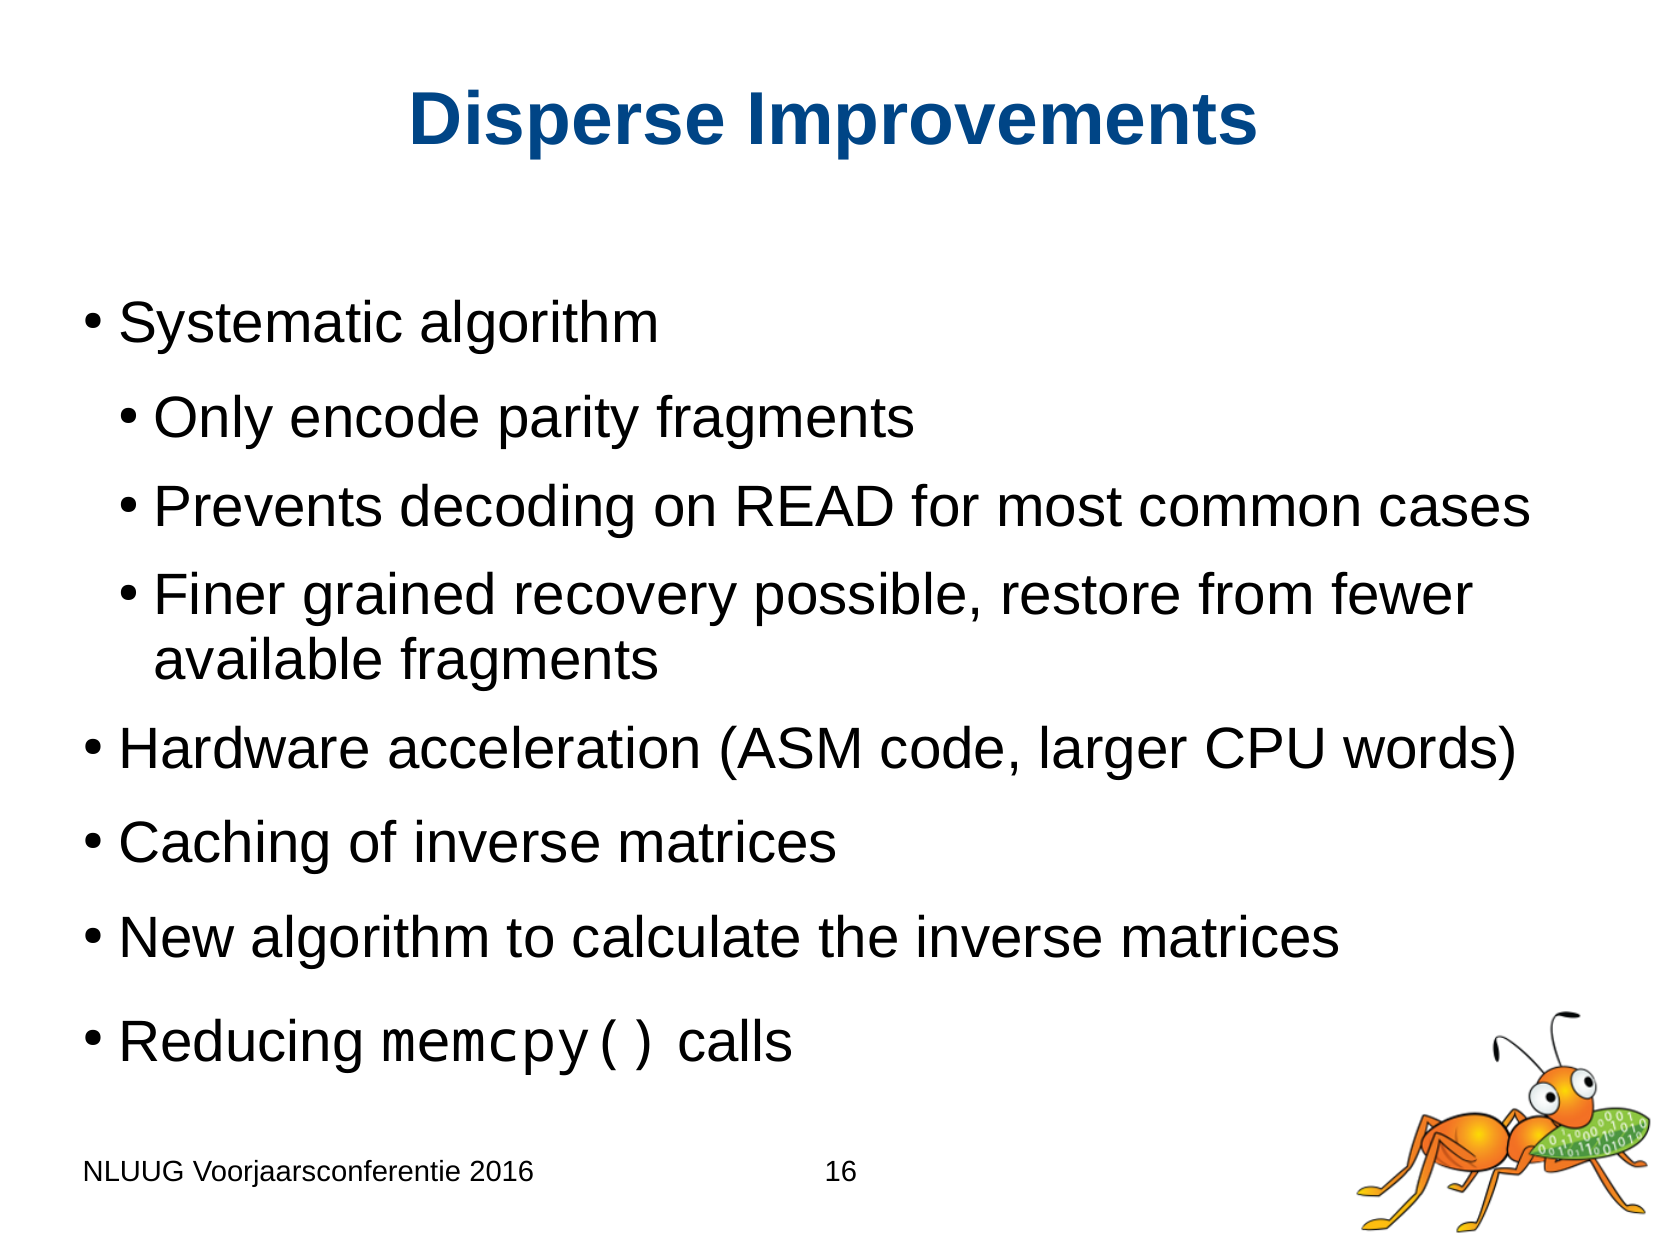

Disperse Improvements
# Systematic algorithm
Only encode parity fragments
Prevents decoding on READ for most common cases
Finer grained recovery possible, restore from fewer available fragments
Hardware acceleration (ASM code, larger CPU words)
Caching of inverse matrices
New algorithm to calculate the inverse matrices
Reducing memcpy() calls
FOSDEM, 31 January 2015
16